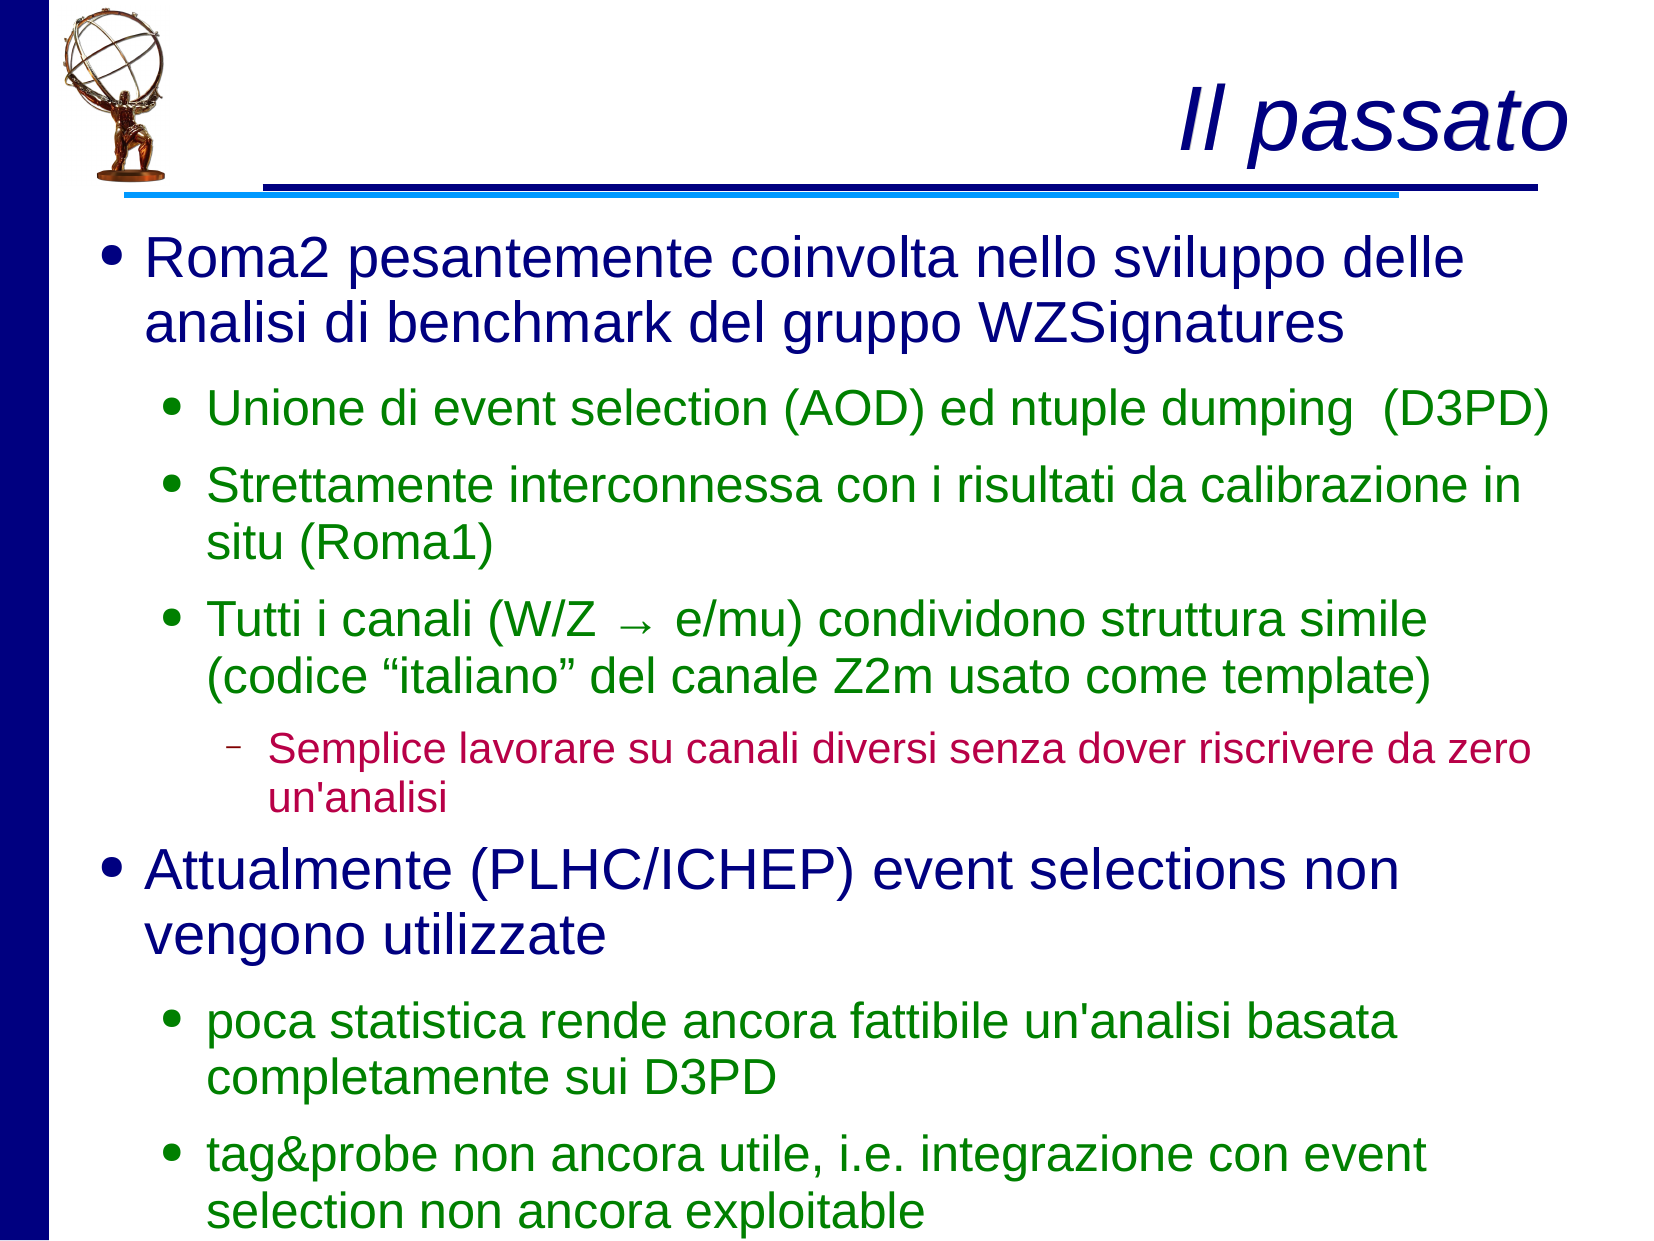

# Il passato
Roma2 pesantemente coinvolta nello sviluppo delle analisi di benchmark del gruppo WZSignatures
Unione di event selection (AOD) ed ntuple dumping (D3PD)
Strettamente interconnessa con i risultati da calibrazione in situ (Roma1)
Tutti i canali (W/Z → e/mu) condividono struttura simile (codice “italiano” del canale Z2m usato come template)
Semplice lavorare su canali diversi senza dover riscrivere da zero un'analisi
Attualmente (PLHC/ICHEP) event selections non vengono utilizzate
poca statistica rende ancora fattibile un'analisi basata completamente sui D3PD
tag&probe non ancora utile, i.e. integrazione con event selection non ancora exploitable